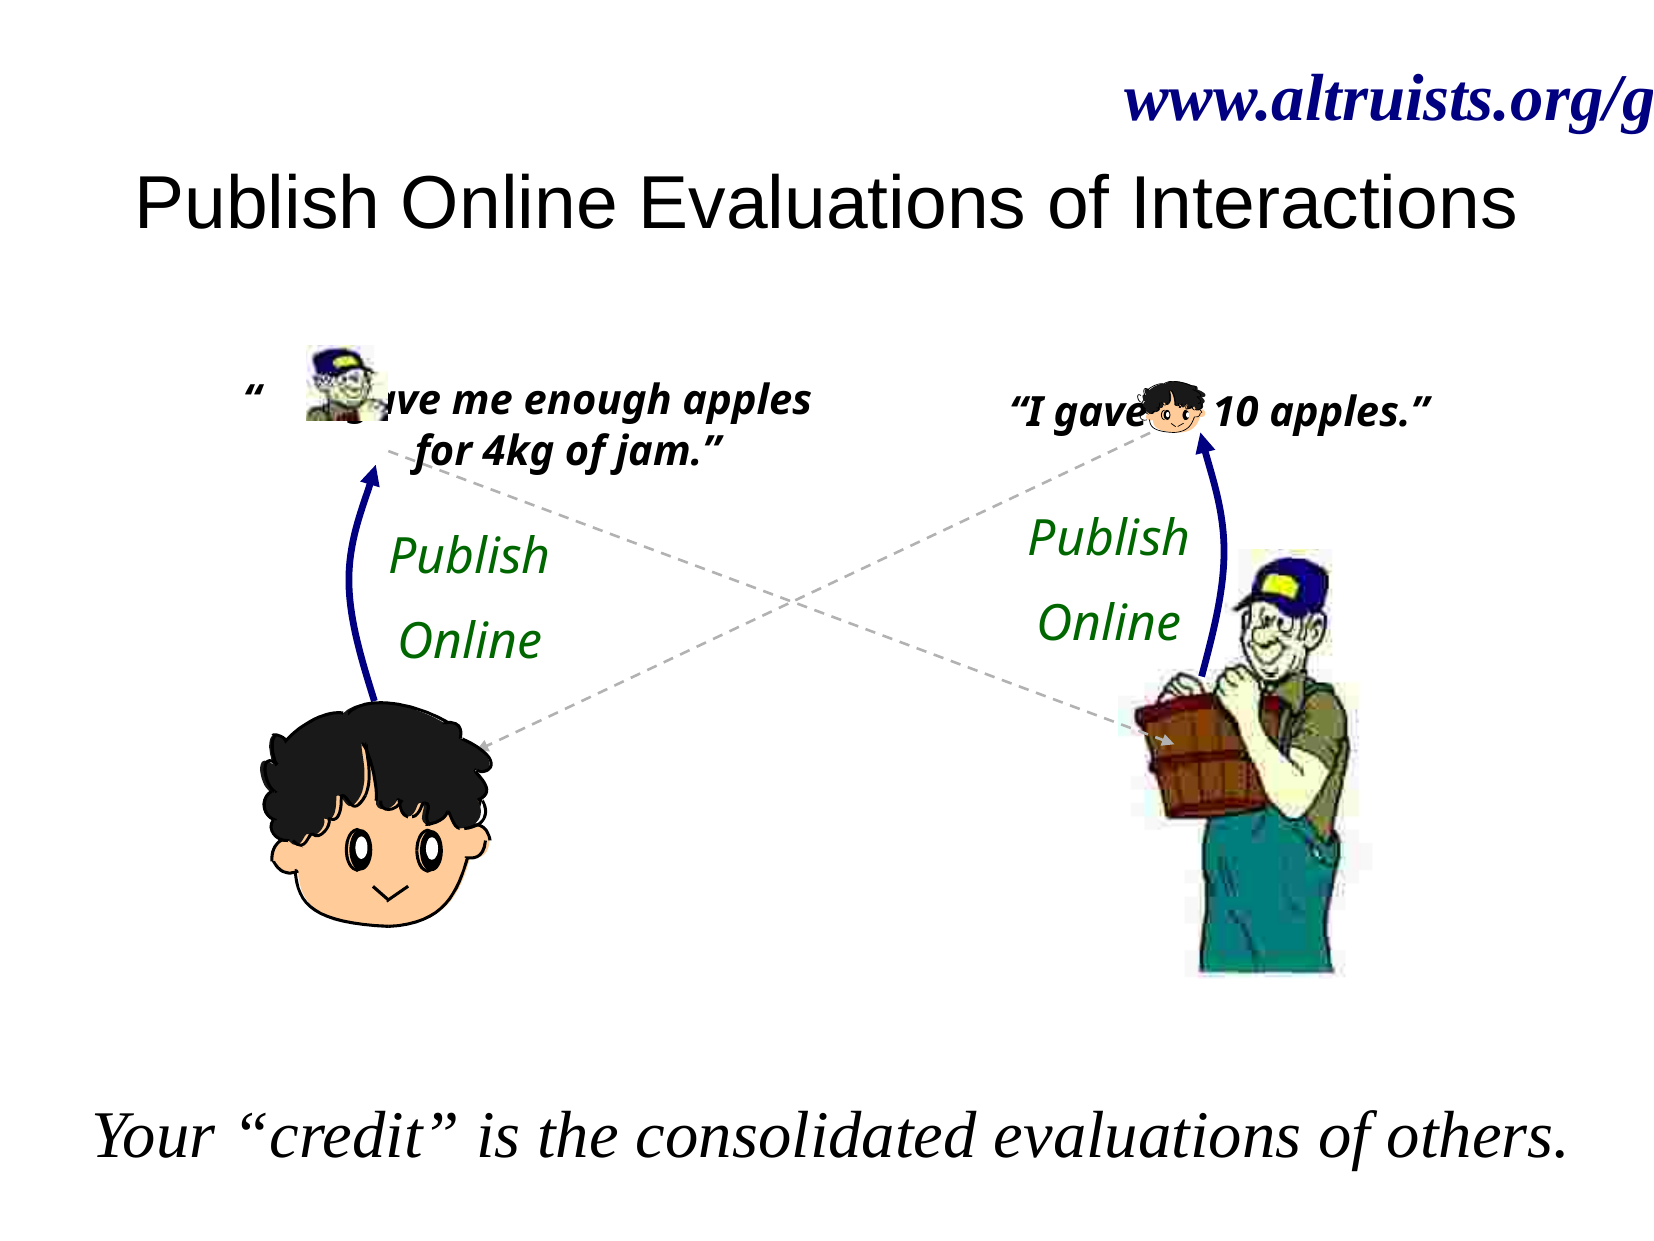

www.altruists.org/ge
# Publish Online Evaluations of Interactions
“ gave me enough apples for 4kg of jam.”
“I gave 10 apples.”
Publish
Online
Publish
Online
Your “credit” is the consolidated evaluations of others.